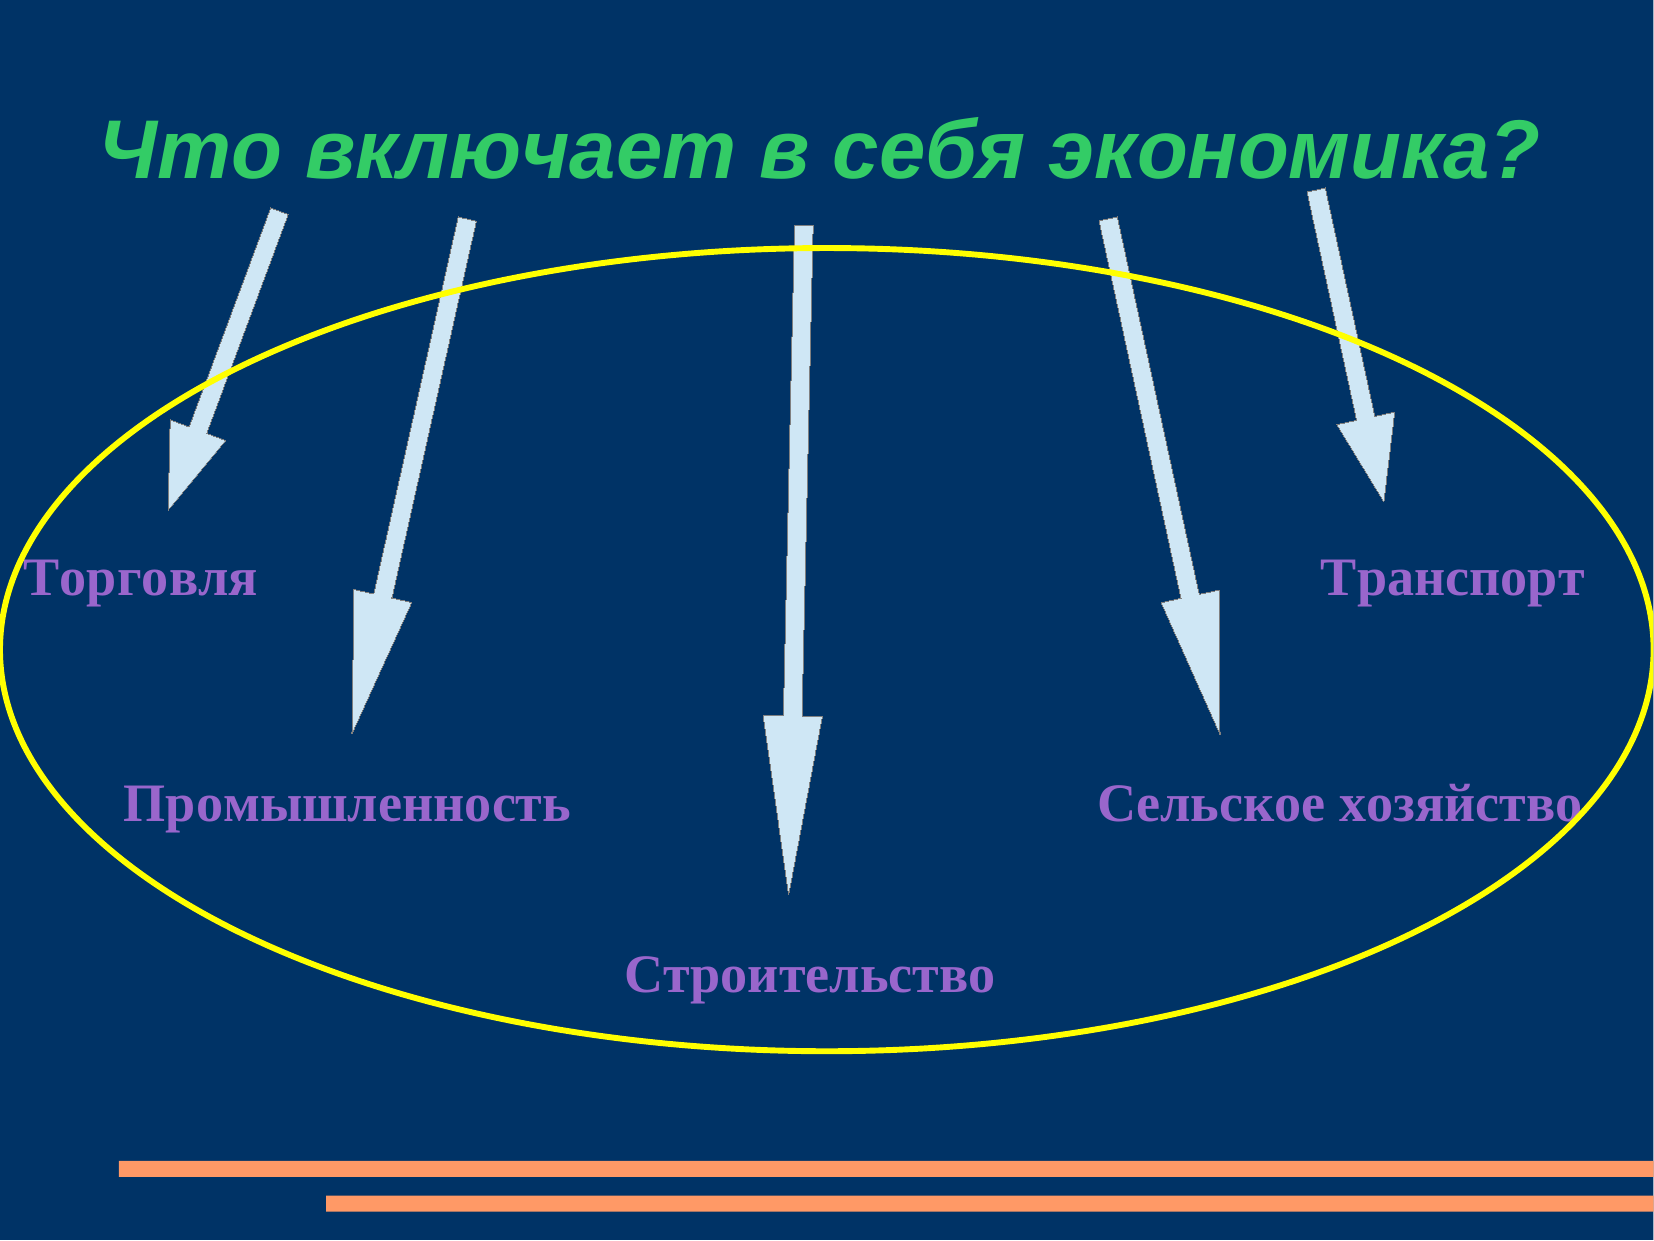

# Что включает в себя экономика?
Торговля Транспорт
 Промышленность Сельское хозяйство
 Строительство